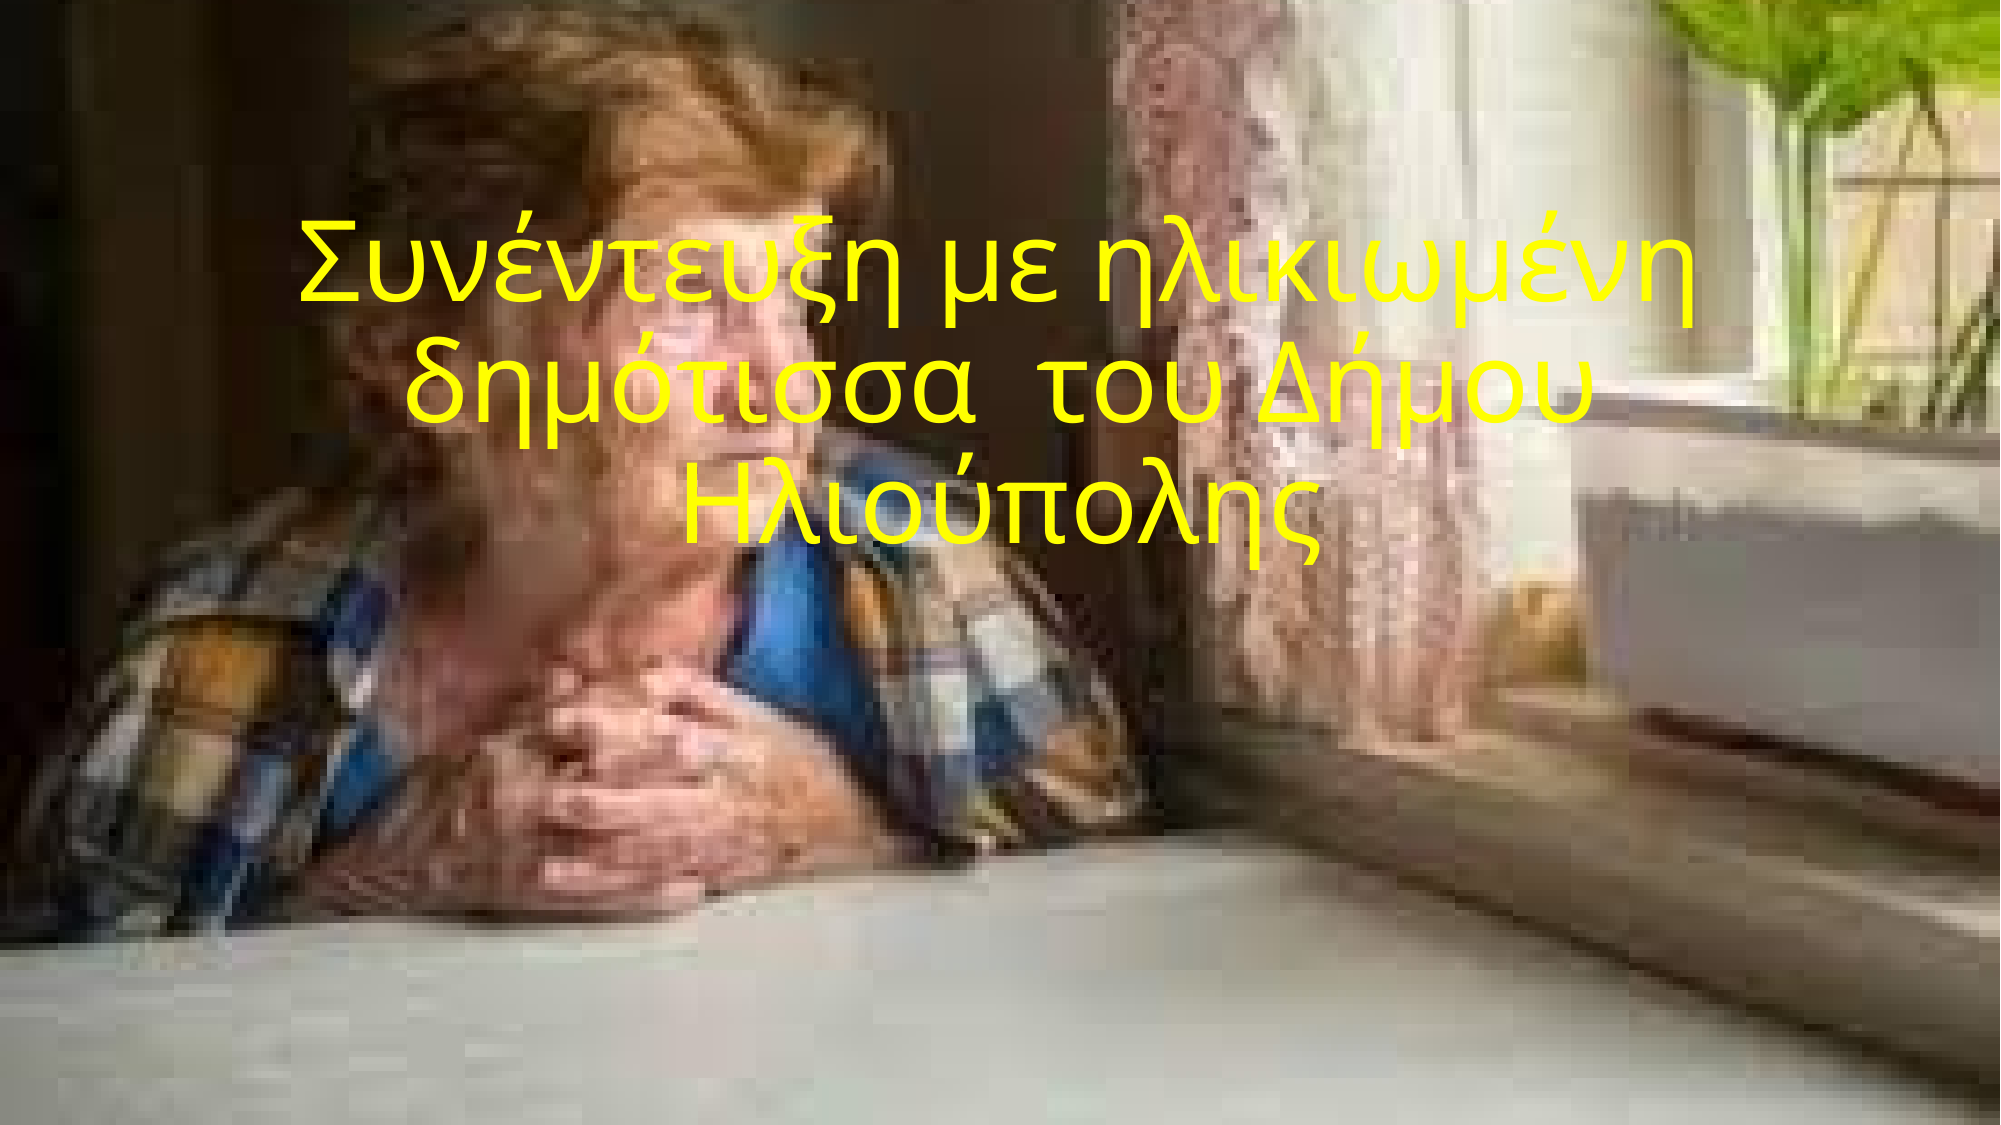

# Συνέντευξη με ηλικιωμένη δημότισσα του Δήμου Ηλιούπολης